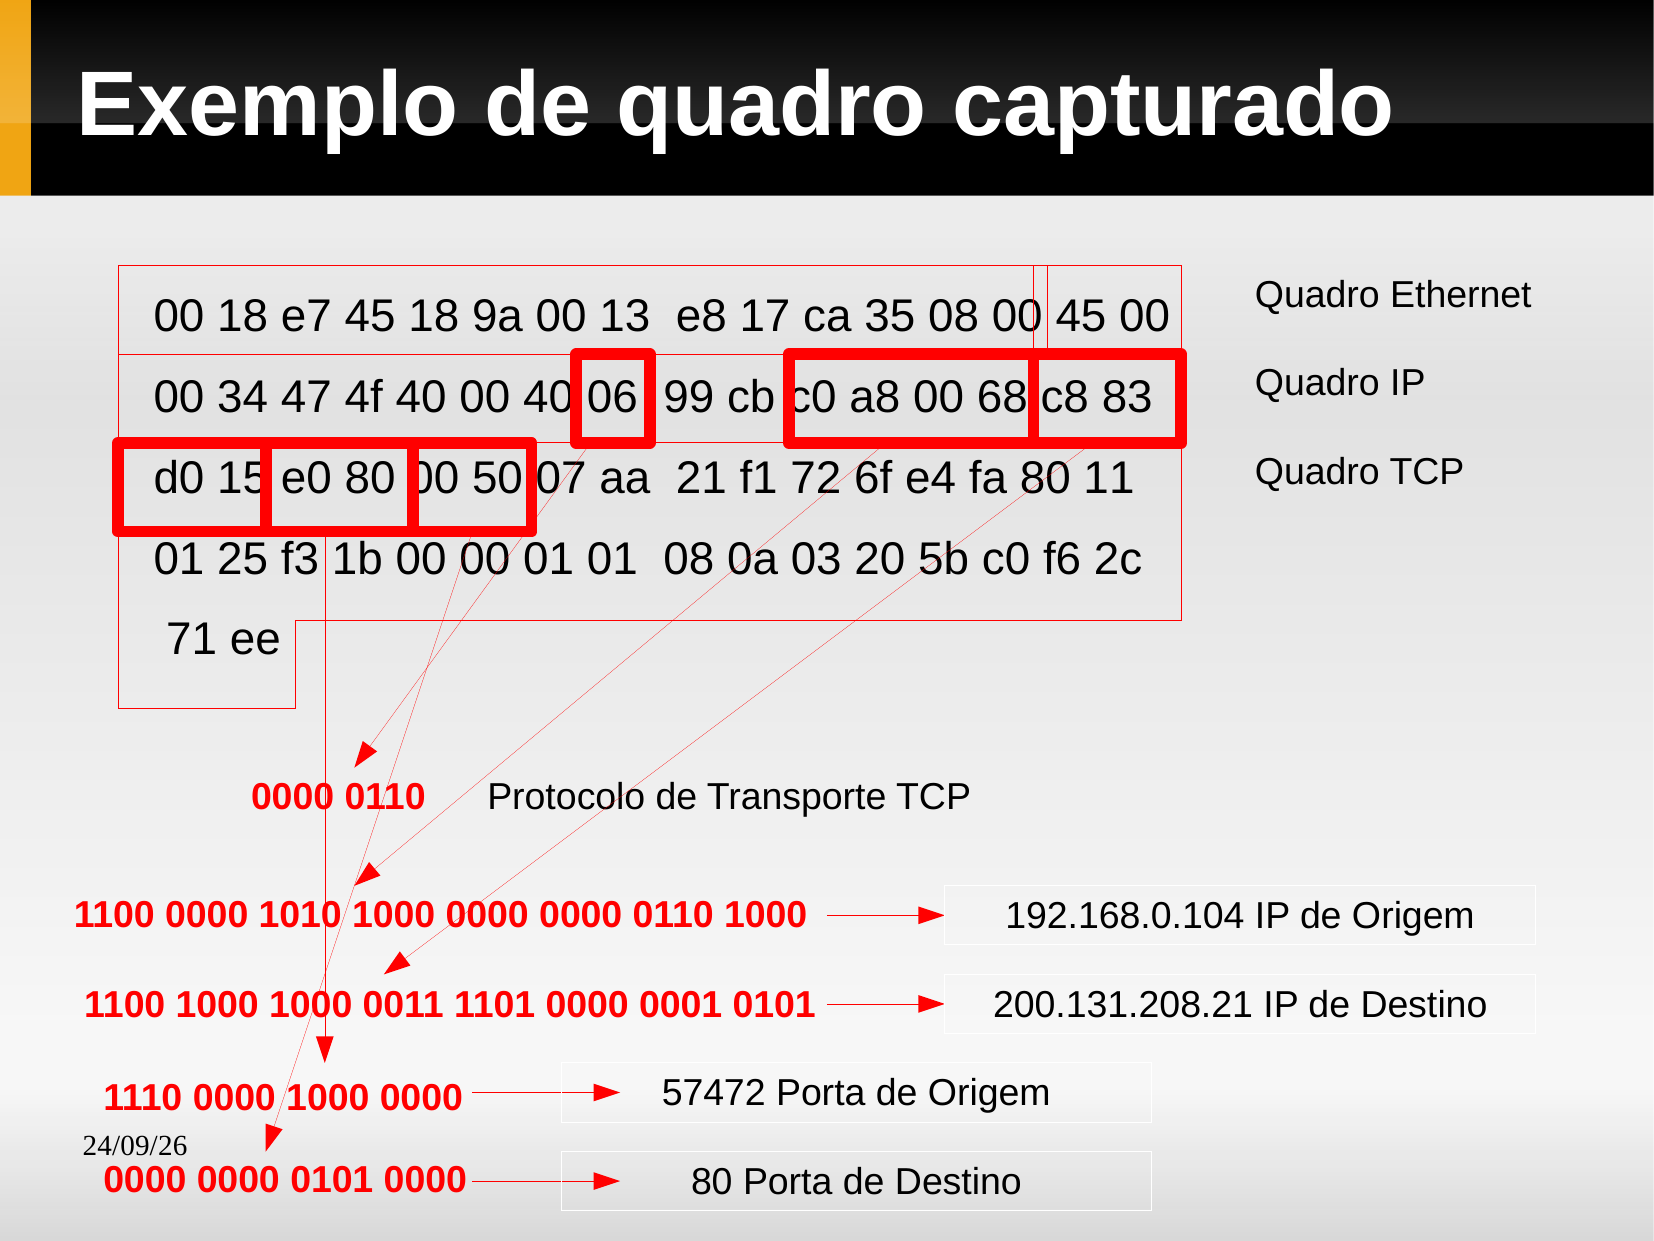

# Exemplo de quadro capturado
Quadro Ethernet
00 18 e7 45 18 9a 00 13 e8 17 ca 35 08 00 45 00
00 34 47 4f 40 00 40 06 99 cb c0 a8 00 68 c8 83
d0 15 e0 80 00 50 07 aa 21 f1 72 6f e4 fa 80 11
01 25 f3 1b 00 00 01 01 08 0a 03 20 5b c0 f6 2c
 71 ee
Quadro IP
Quadro TCP
0000 0110
Protocolo de Transporte TCP
1100 0000 1010 1000 0000 0000 0110 1000
192.168.0.104 IP de Origem
200.131.208.21 IP de Destino
1100 1000 1000 0011 1101 0000 0001 0101
57472 Porta de Origem
1110 0000 1000 0000
0000 0000 0101 0000
80 Porta de Destino